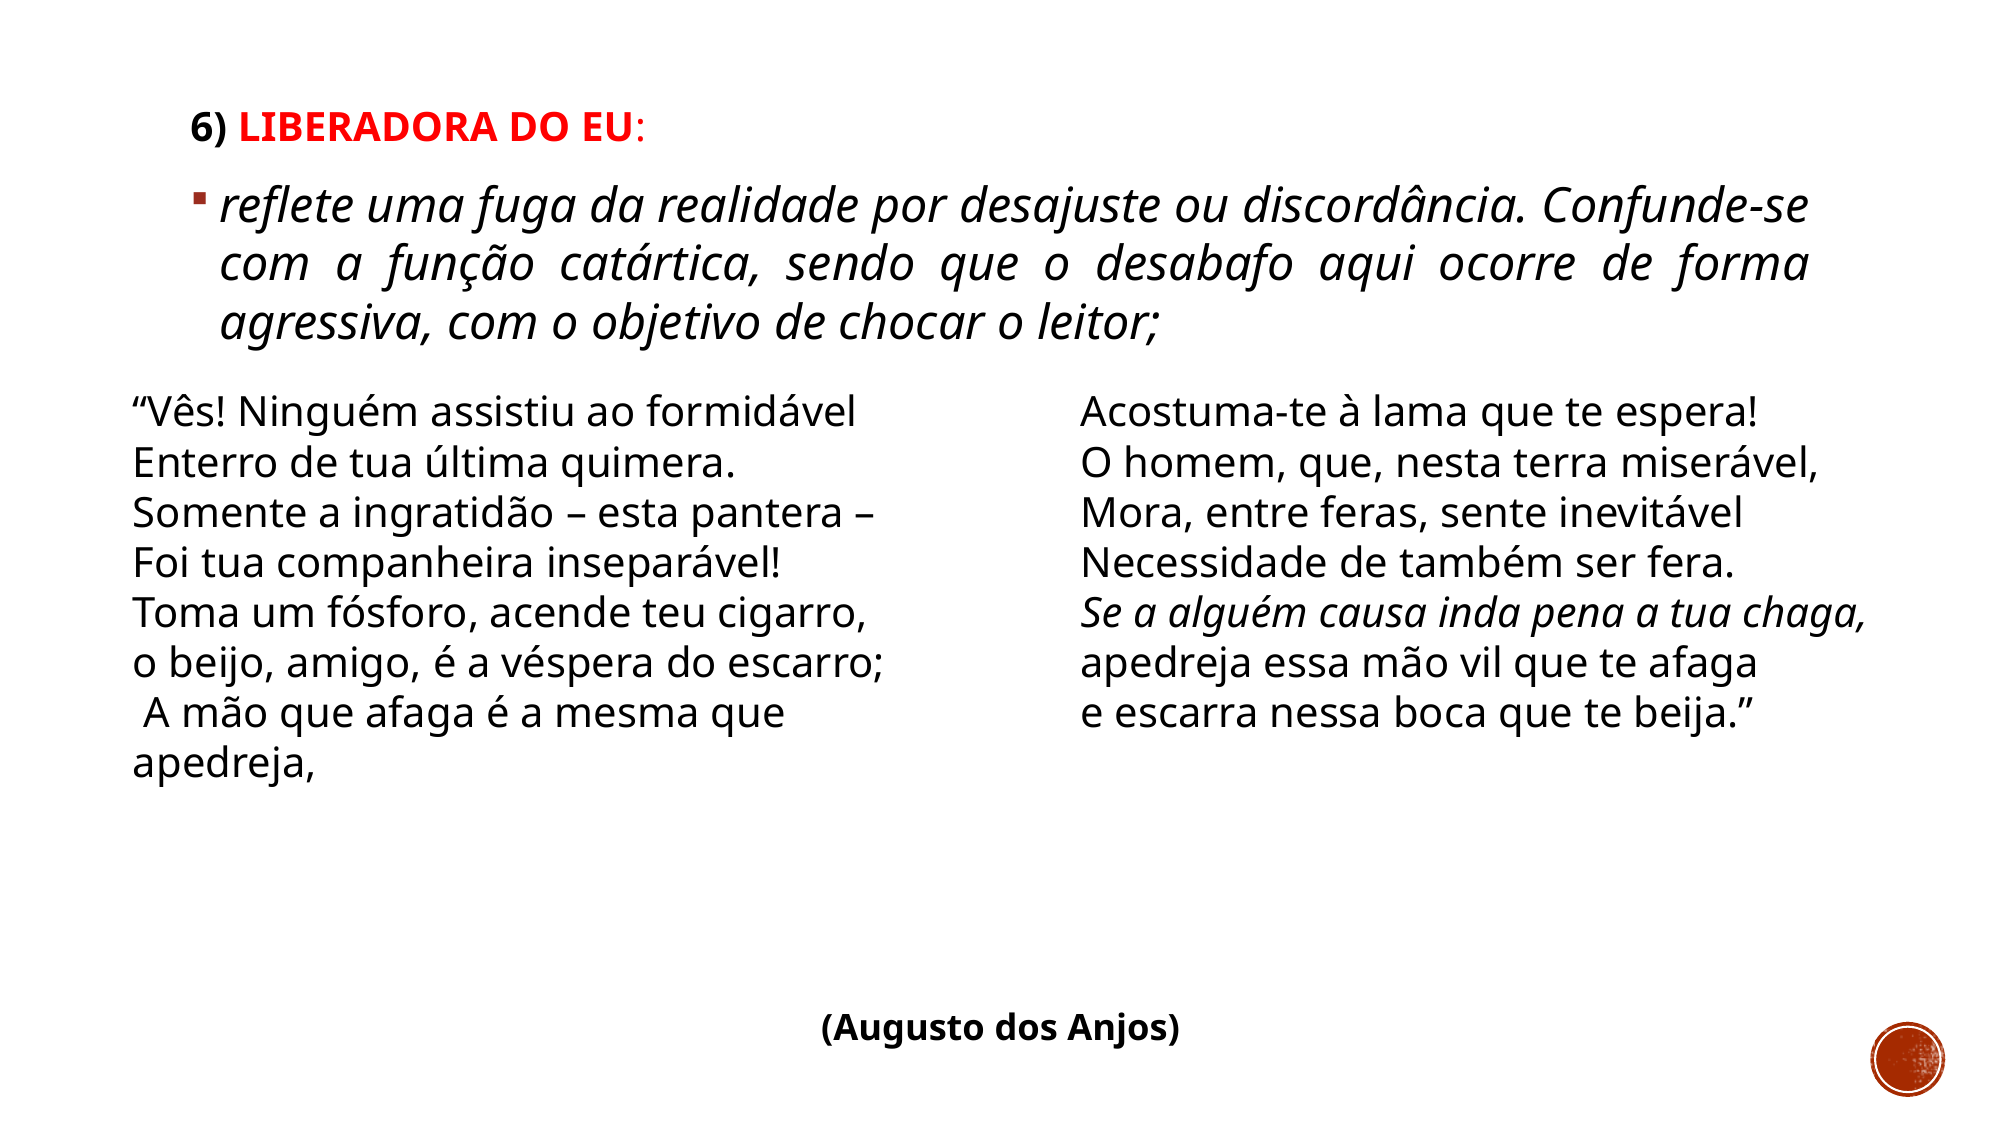

# 6) LIBERADORA DO EU:
reflete uma fuga da realidade por desajuste ou discordância. Confunde-se com a função catártica, sendo que o desabafo aqui ocorre de forma agressiva, com o objetivo de chocar o leitor;
(Augusto dos Anjos)
“Vês! Ninguém assistiu ao formidável
Enterro de tua última quimera.
Somente a ingratidão – esta pantera –
Foi tua companheira inseparável!
Toma um fósforo, acende teu cigarro,
o beijo, amigo, é a véspera do escarro;
 A mão que afaga é a mesma que apedreja,
	Acostuma-te à lama que te espera!
	O homem, que, nesta terra miserável,
	Mora, entre feras, sente inevitável
	Necessidade de também ser fera.
	Se a alguém causa inda pena a tua chaga,
	apedreja essa mão vil que te afaga
	e escarra nessa boca que te beija.”